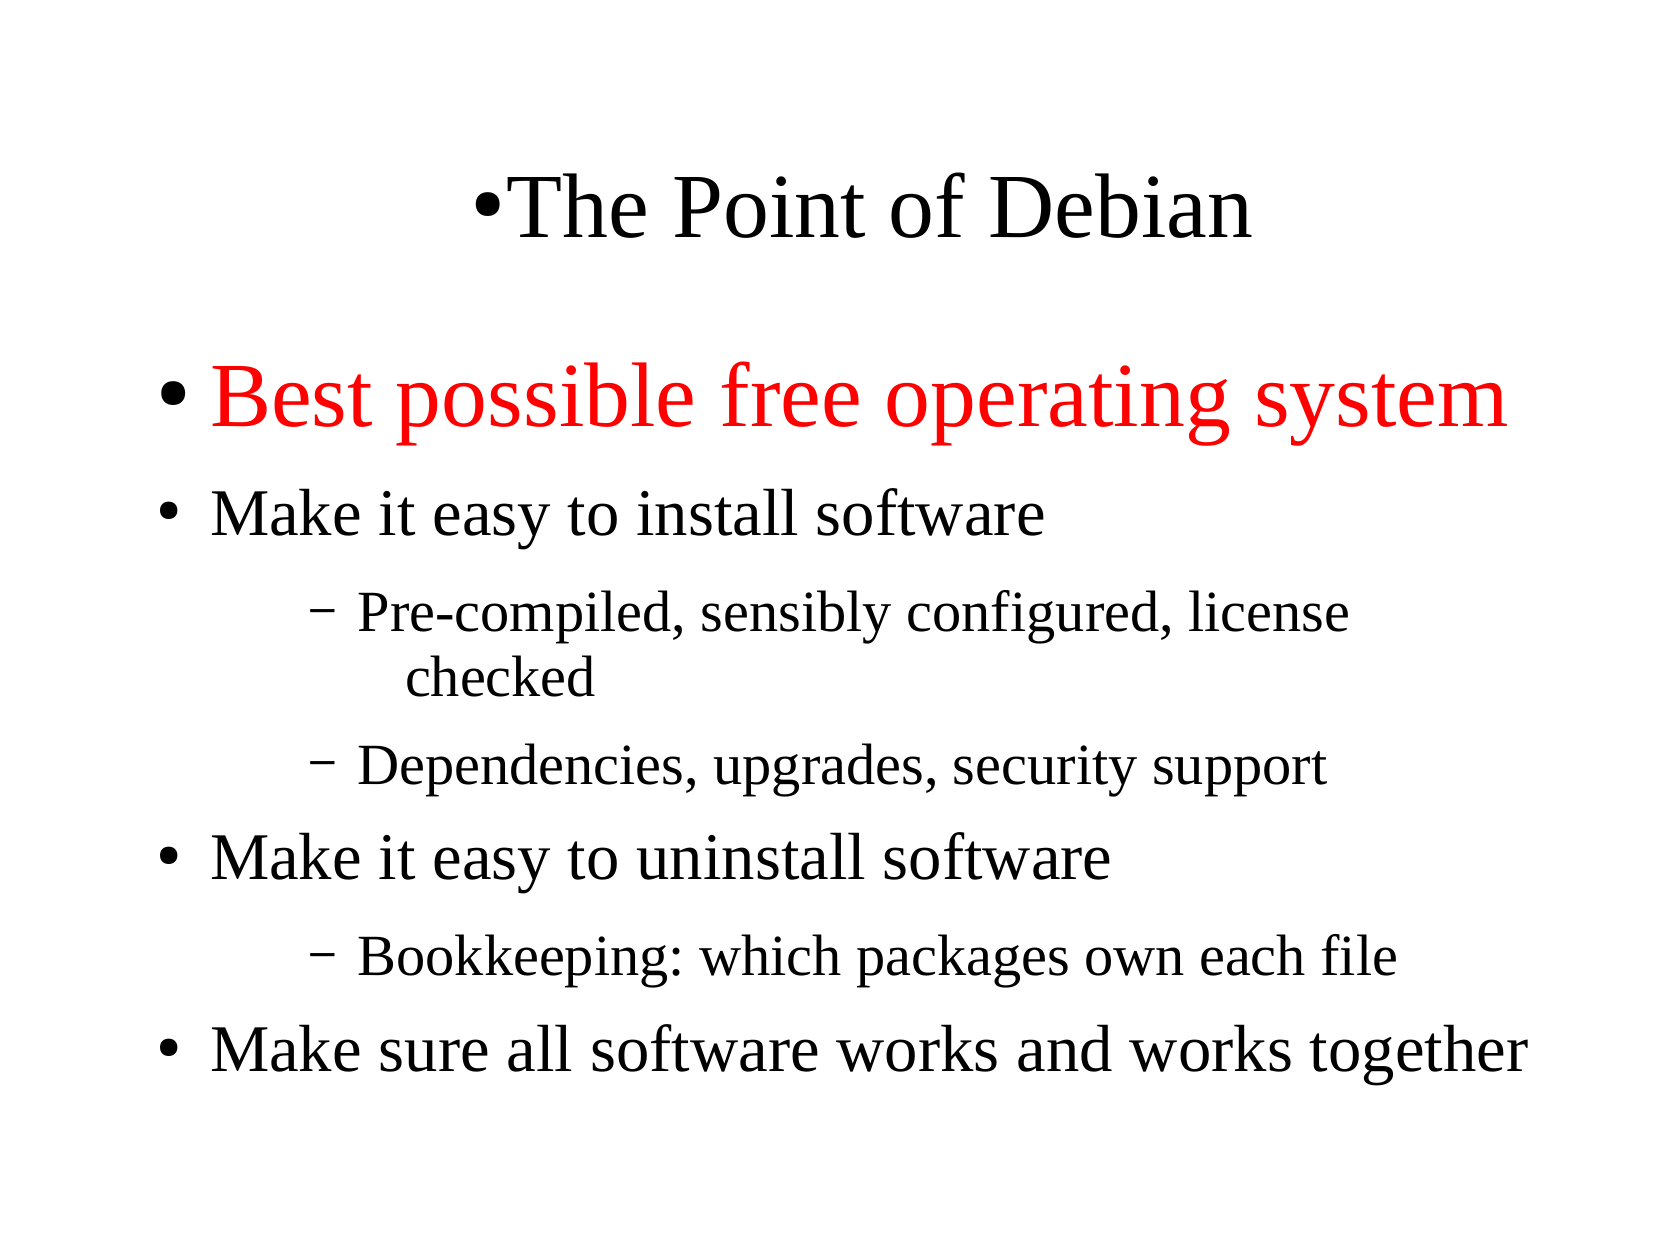

# The Point of Debian
Best possible free operating system
Make it easy to install software
Pre-compiled, sensibly configured, license checked
Dependencies, upgrades, security support
Make it easy to uninstall software
Bookkeeping: which packages own each file
Make sure all software works and works together